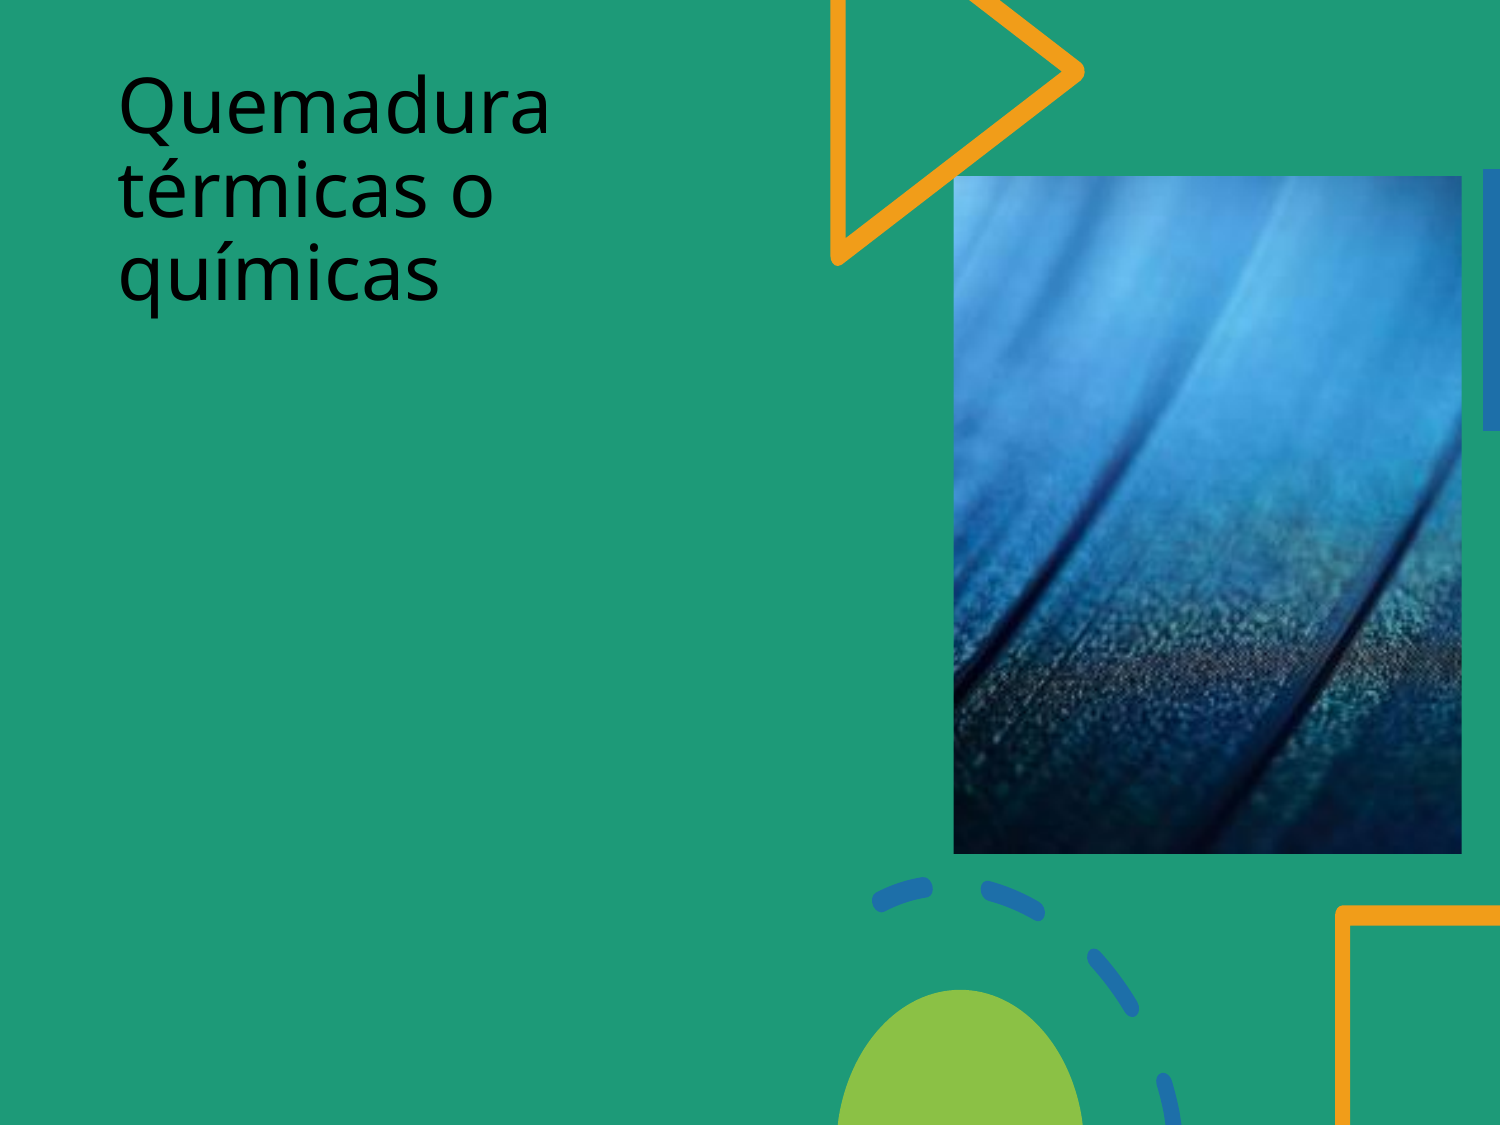

# Quemadura térmicas o químicas
Protege al niño/a con una manta para que no pierda calor corporal hasta que llegue la ayuda médica.
Se debe enfriar la herida cuanto antes con agua fría, durante 15 o 20 minutos hasta que el dolor remita.
Cubre la lesión con apósitos mojados (gasas o pañuelos limpios), después de haber enfriado la quemadura. No apliques jabones, pomadas, ni ungüentos o remedios caseros. Si presenta ampollas y están rotas, cubrirlas con apósitos estériles para evitar la infección. Evita vendar dos zonas quemadas juntas.
Si la ropa está adherida a la quemadura, no intentes quitársela. Retírale la ropa que no esté pegada a la quemadura cortándola, así como todos los objetos que puedan comprimir y retener calor (anillos, relojes, colgantes o pulseras).